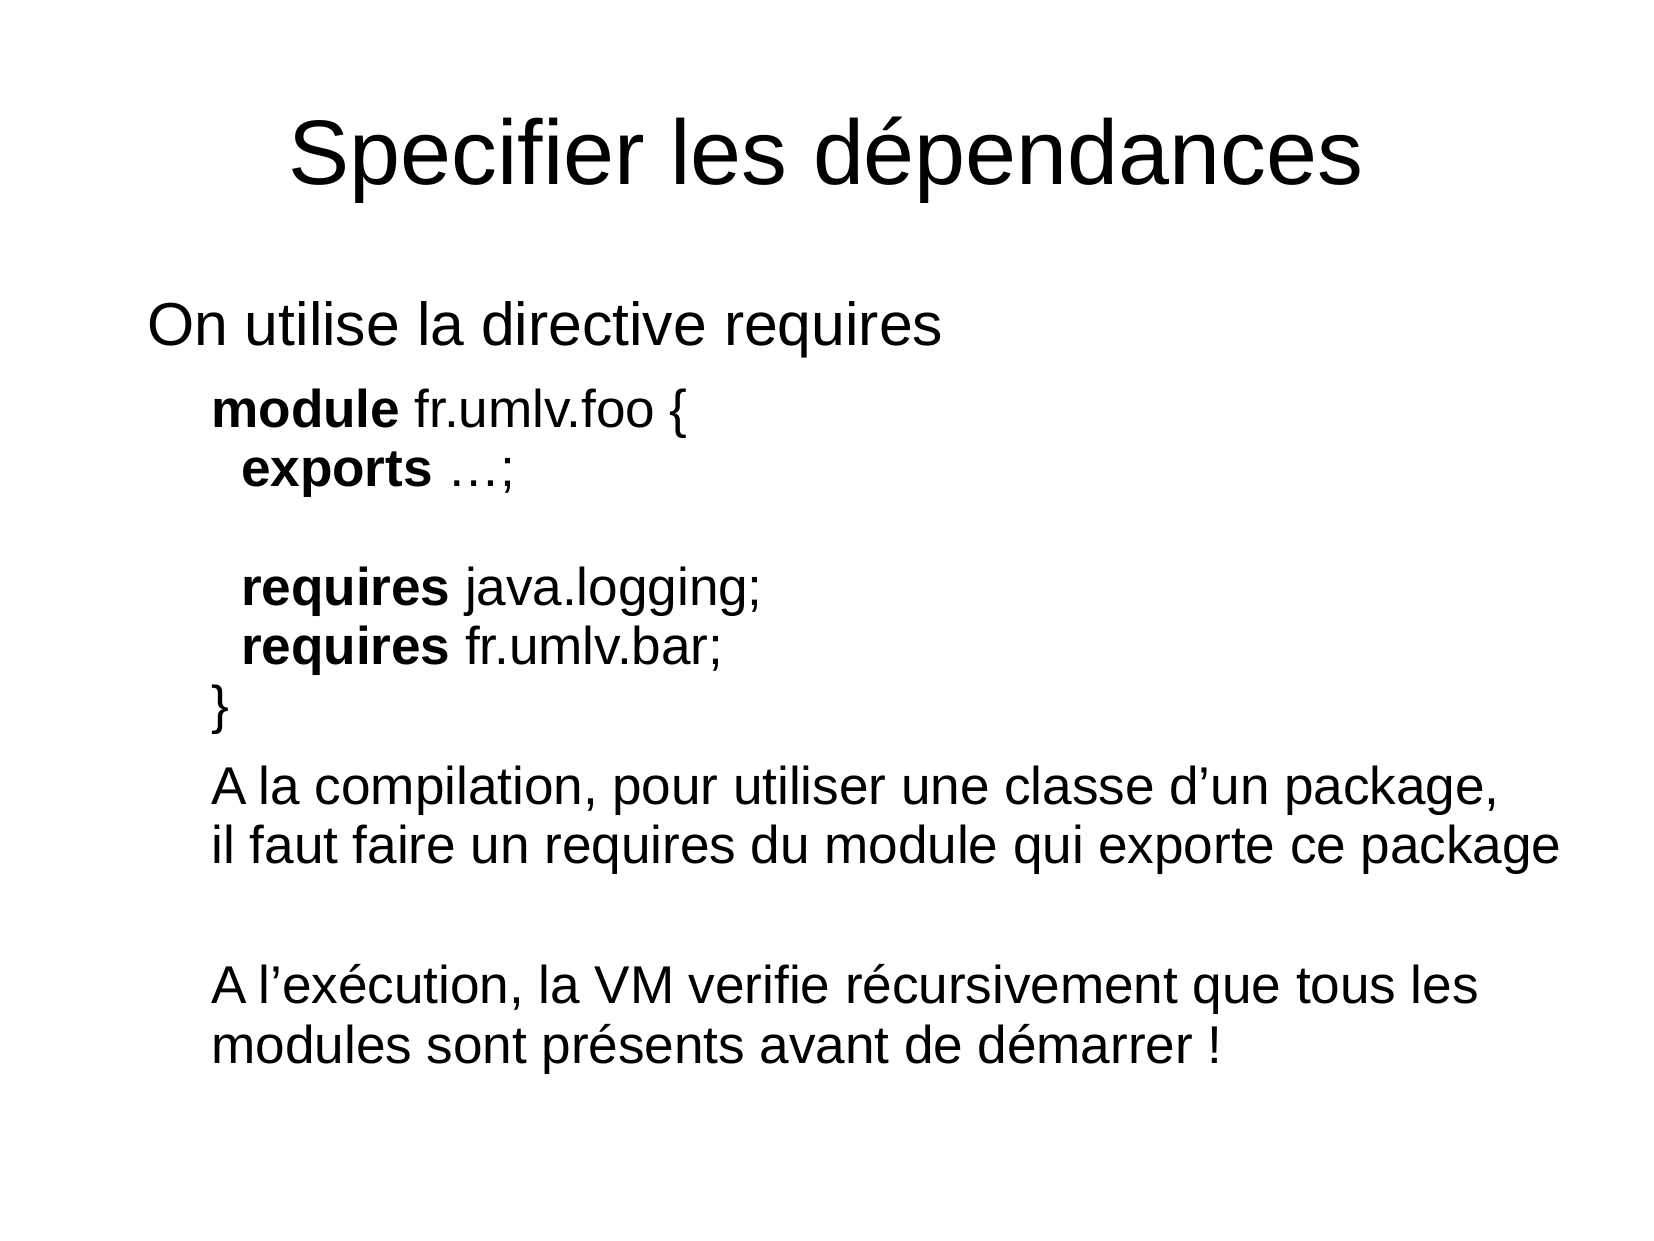

# Specifier les dépendances
On utilise la directive requires
module fr.umlv.foo {
 exports …;
 requires java.logging;
 requires fr.umlv.bar;
}
A la compilation, pour utiliser une classe d’un package,
il faut faire un requires du module qui exporte ce package
A l’exécution, la VM verifie récursivement que tous les modules sont présents avant de démarrer !